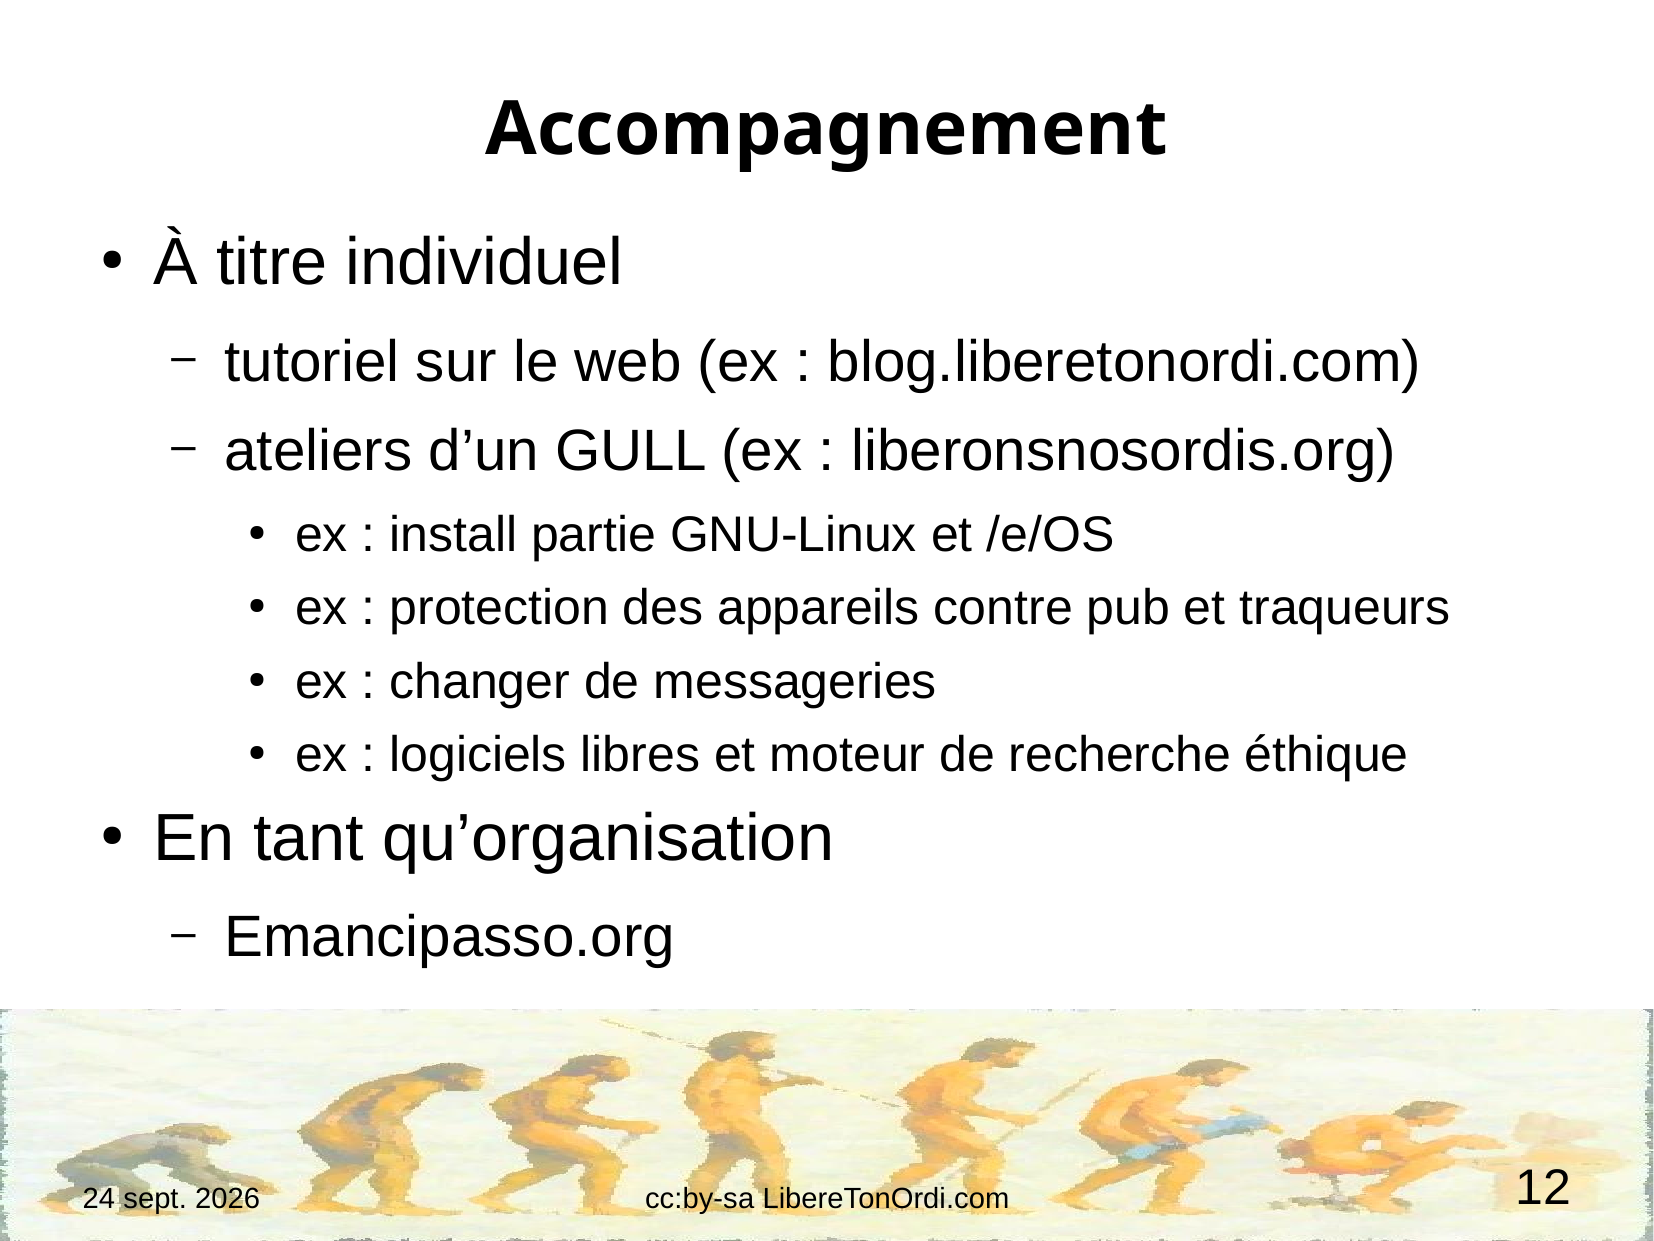

# Accompagnement
À titre individuel
tutoriel sur le web (ex : blog.liberetonordi.com)
ateliers d’un GULL (ex : liberonsnosordis.org)
ex : install partie GNU-Linux et /e/OS
ex : protection des appareils contre pub et traqueurs
ex : changer de messageries
ex : logiciels libres et moteur de recherche éthique
En tant qu’organisation
Emancipasso.org
cc:by-sa LibereTonOrdi.com
12